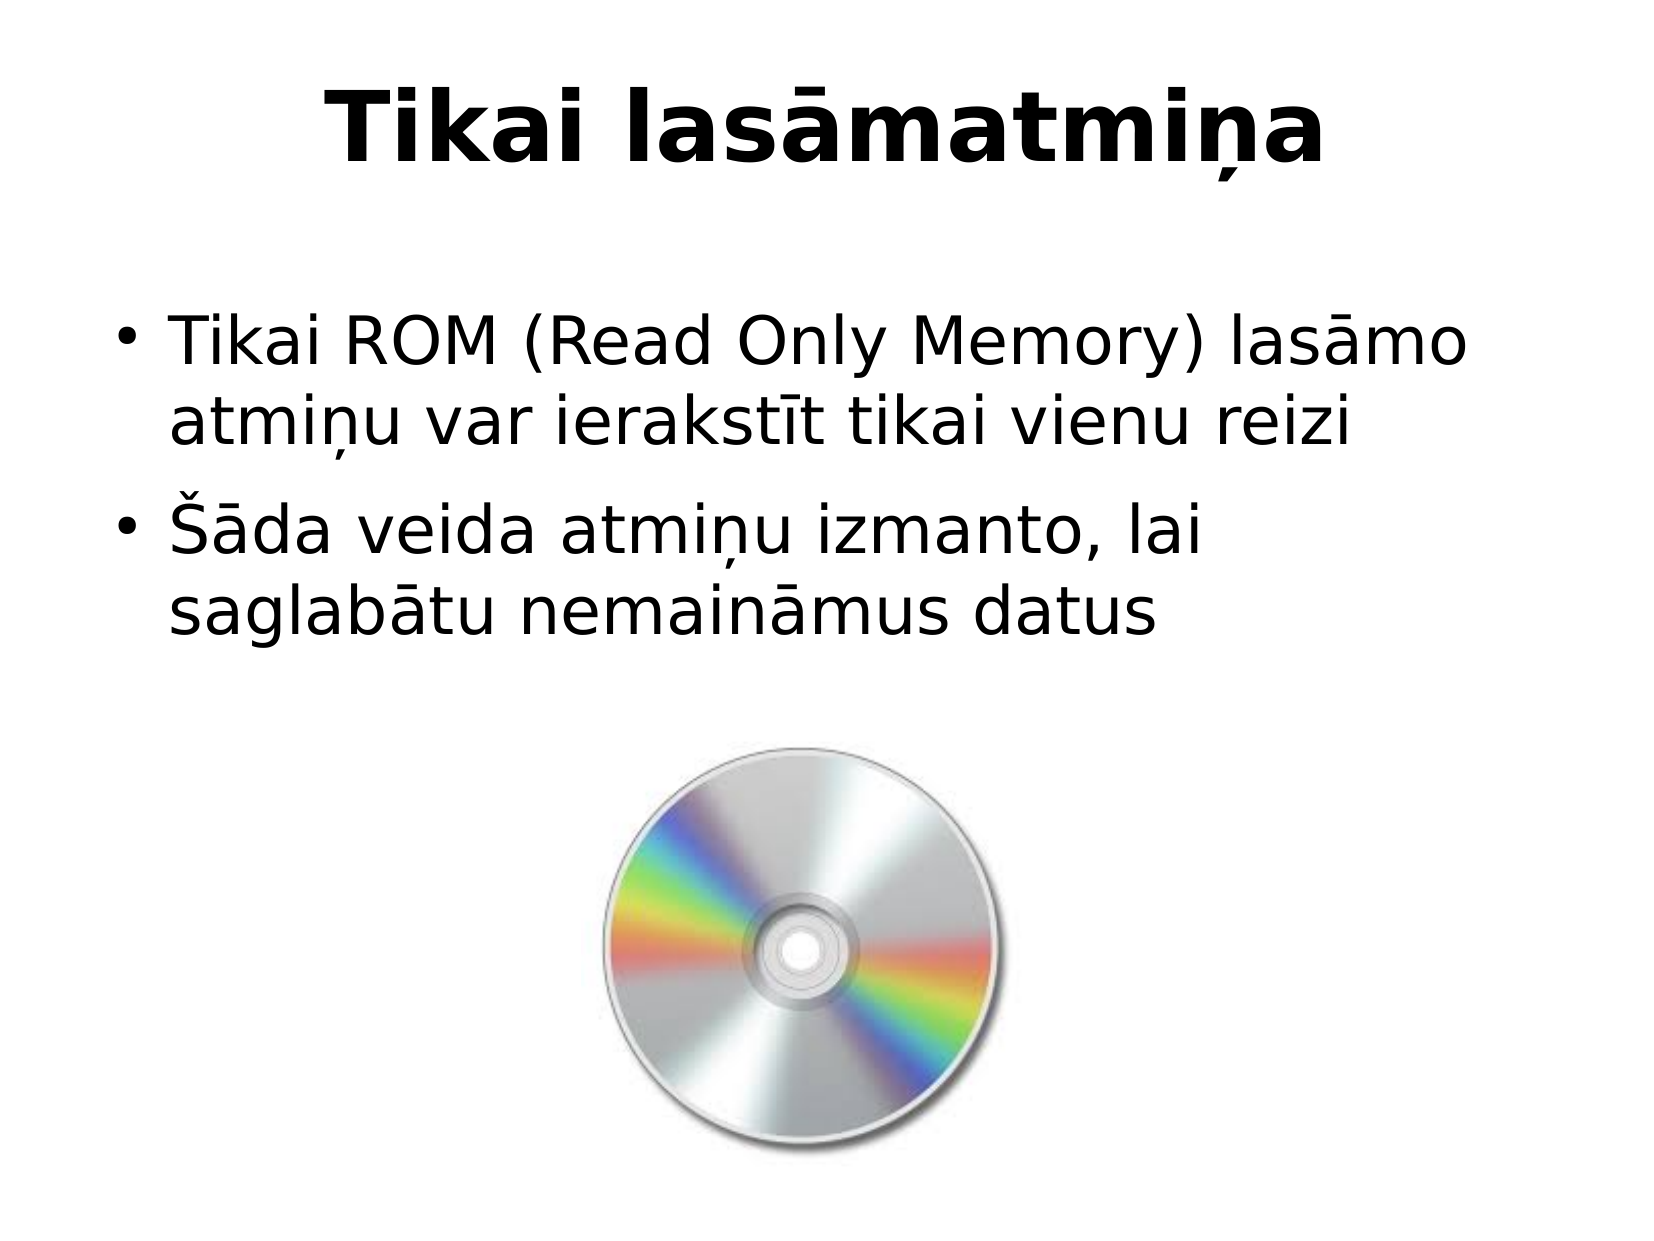

# Tikai lasāmatmiņa
Tikai ROM (Read Only Memory) lasāmo atmiņu var ierakstīt tikai vienu reizi
Šāda veida atmiņu izmanto, lai saglabātu nemaināmus datus